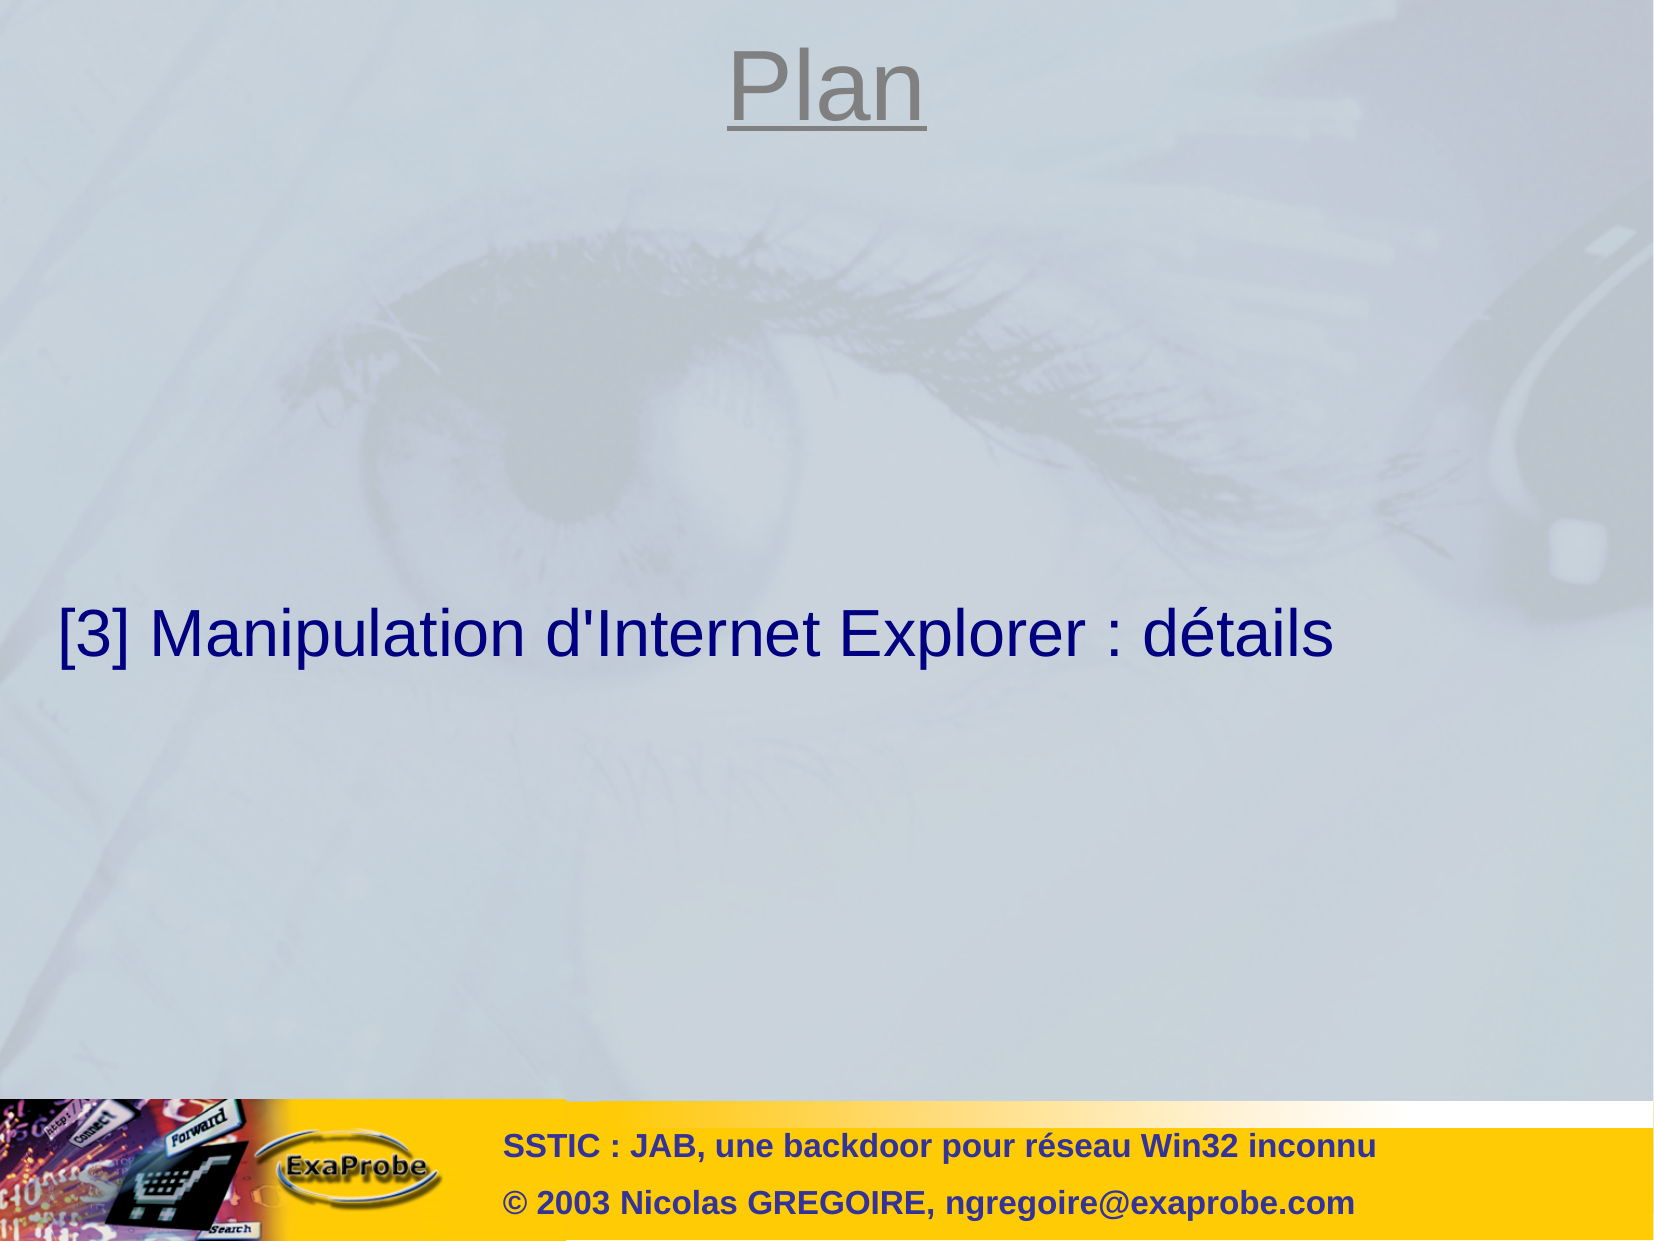

# Plan
 [3] Manipulation d'Internet Explorer : détails